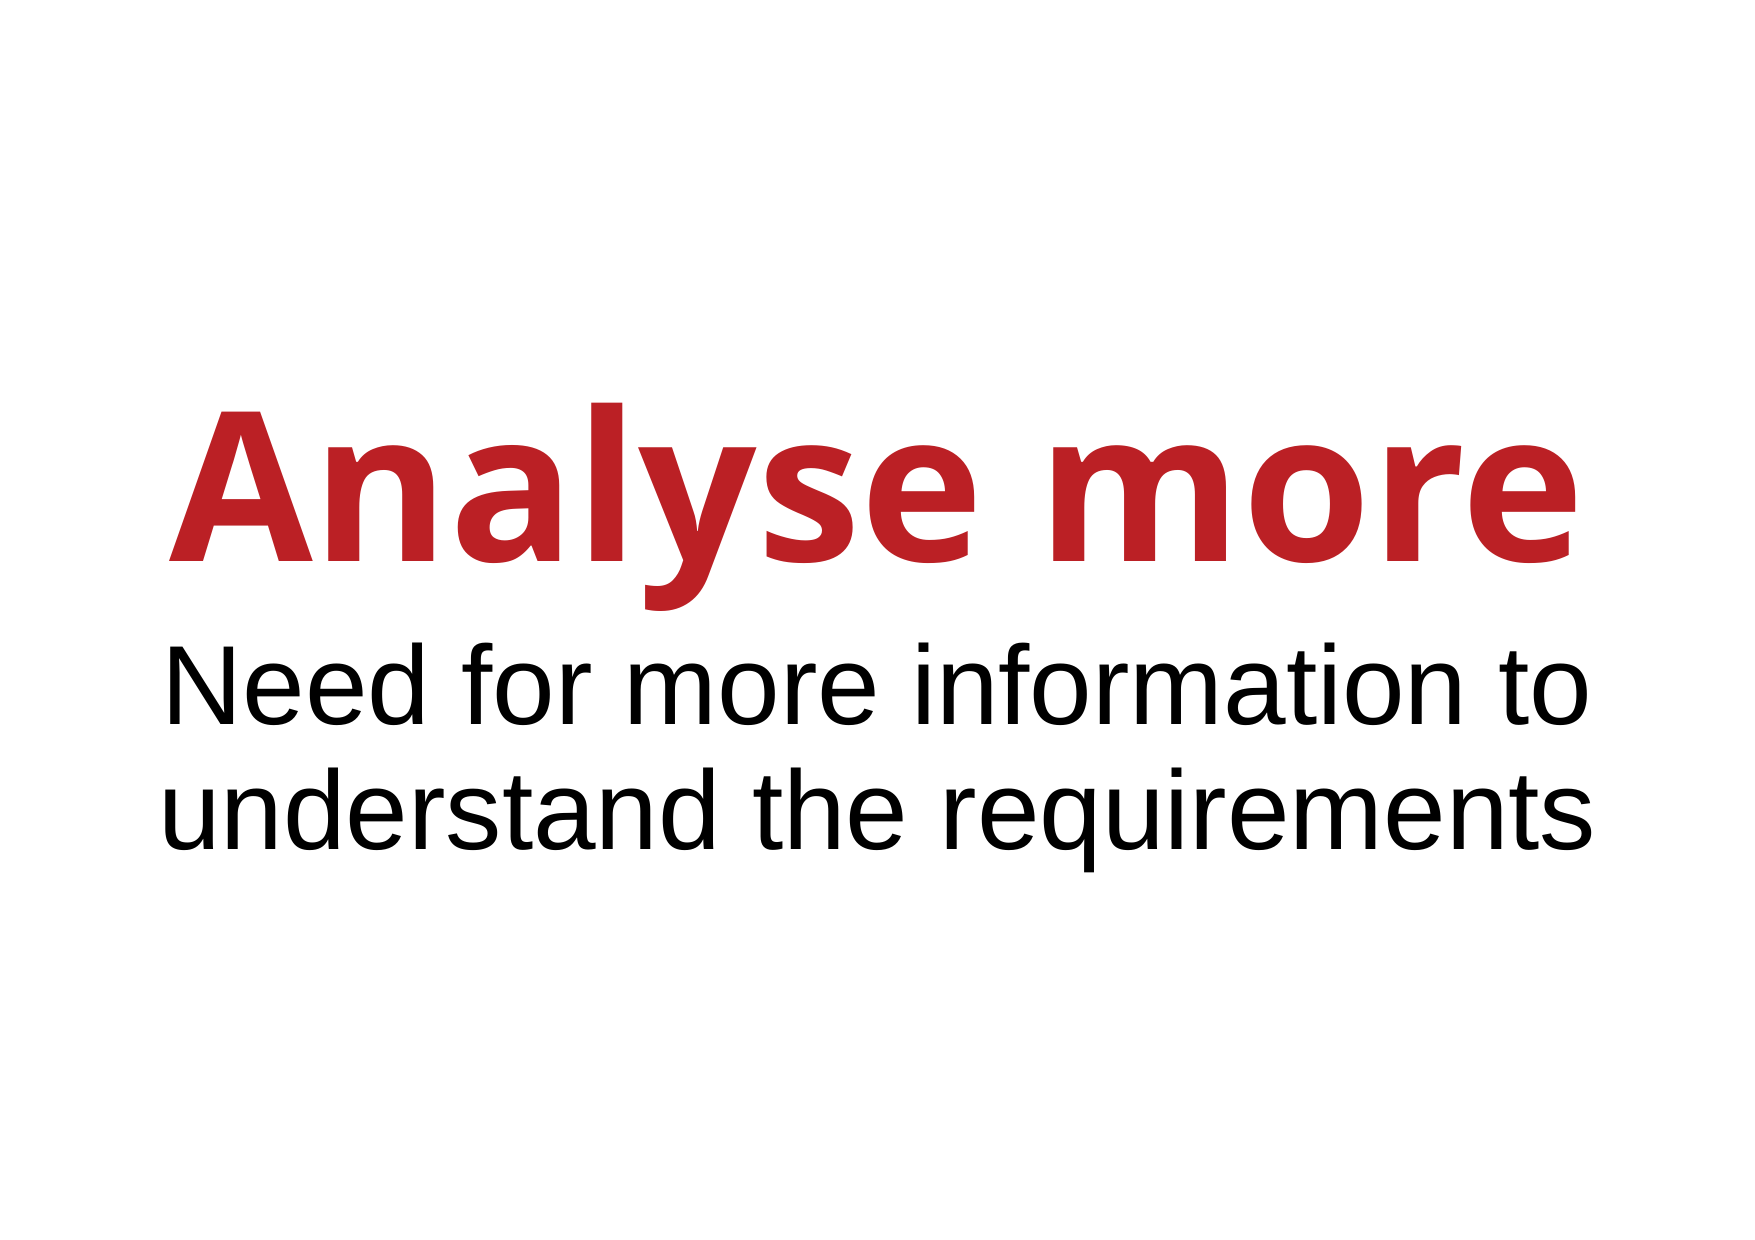

# Analyse more
Need for more information to understand the requirements